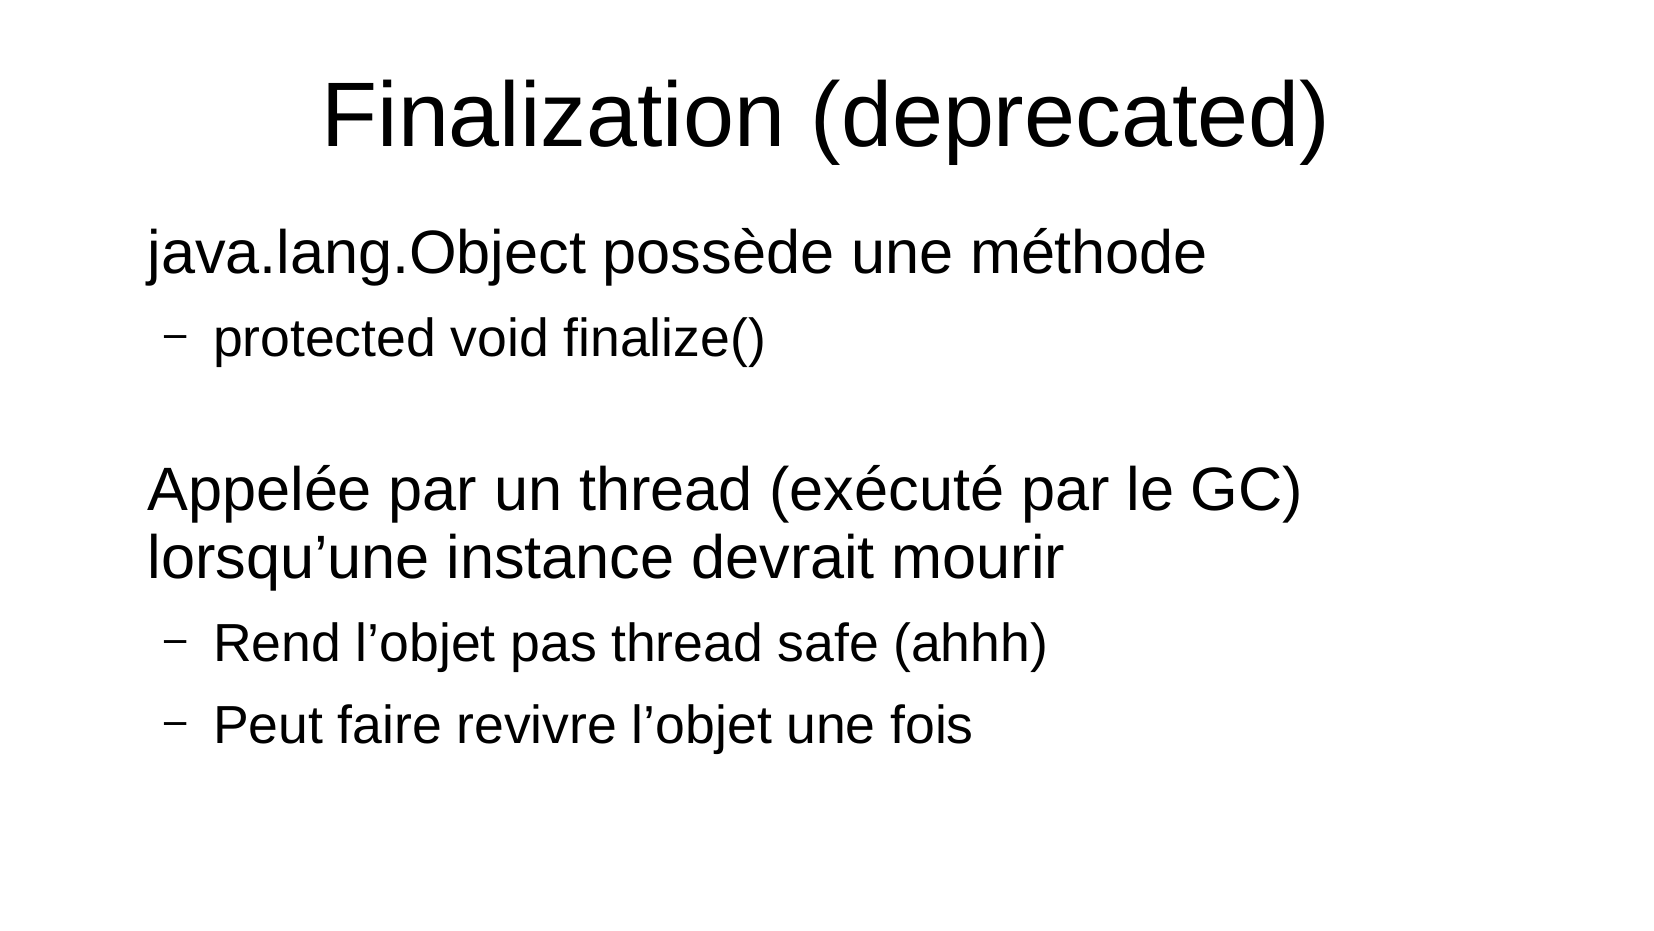

# Finalization (deprecated)
java.lang.Object possède une méthode
protected void finalize()
Appelée par un thread (exécuté par le GC) lorsqu’une instance devrait mourir
Rend l’objet pas thread safe (ahhh)
Peut faire revivre l’objet une fois